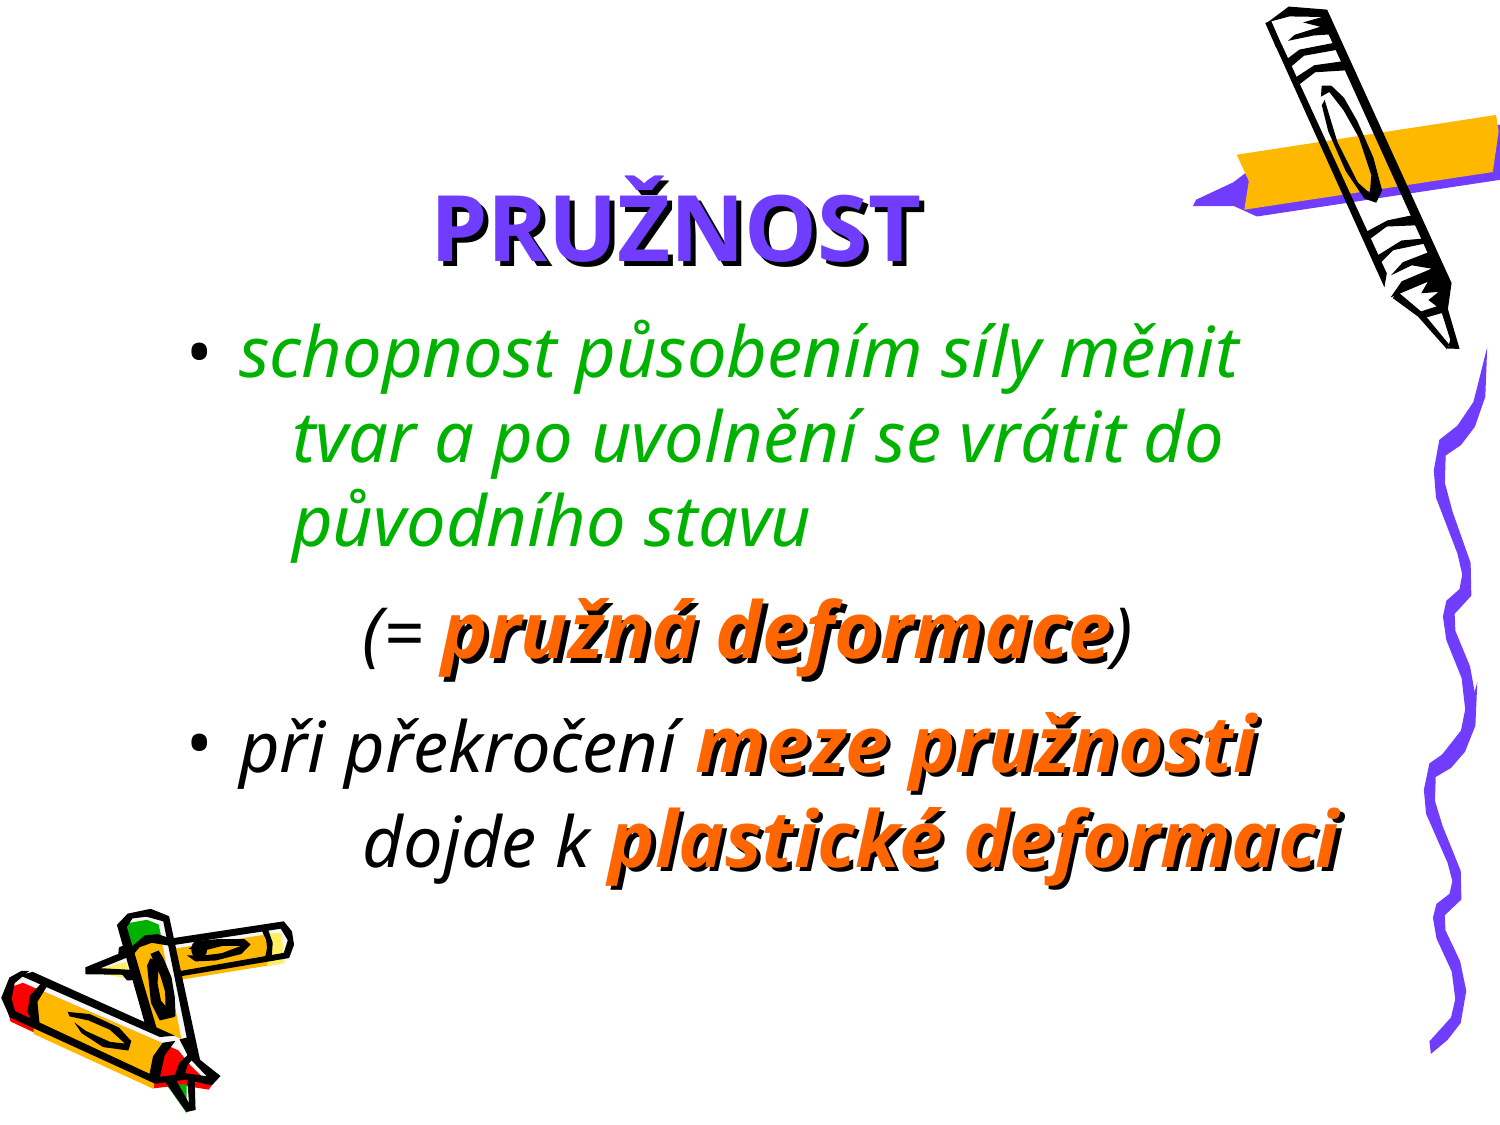

# PRUŽNOST
schopnost působením síly měnit tvar a po uvolnění se vrátit do původního stavu
	(= pružná deformace)
při překročení meze pružnosti
	dojde k plastické deformaci